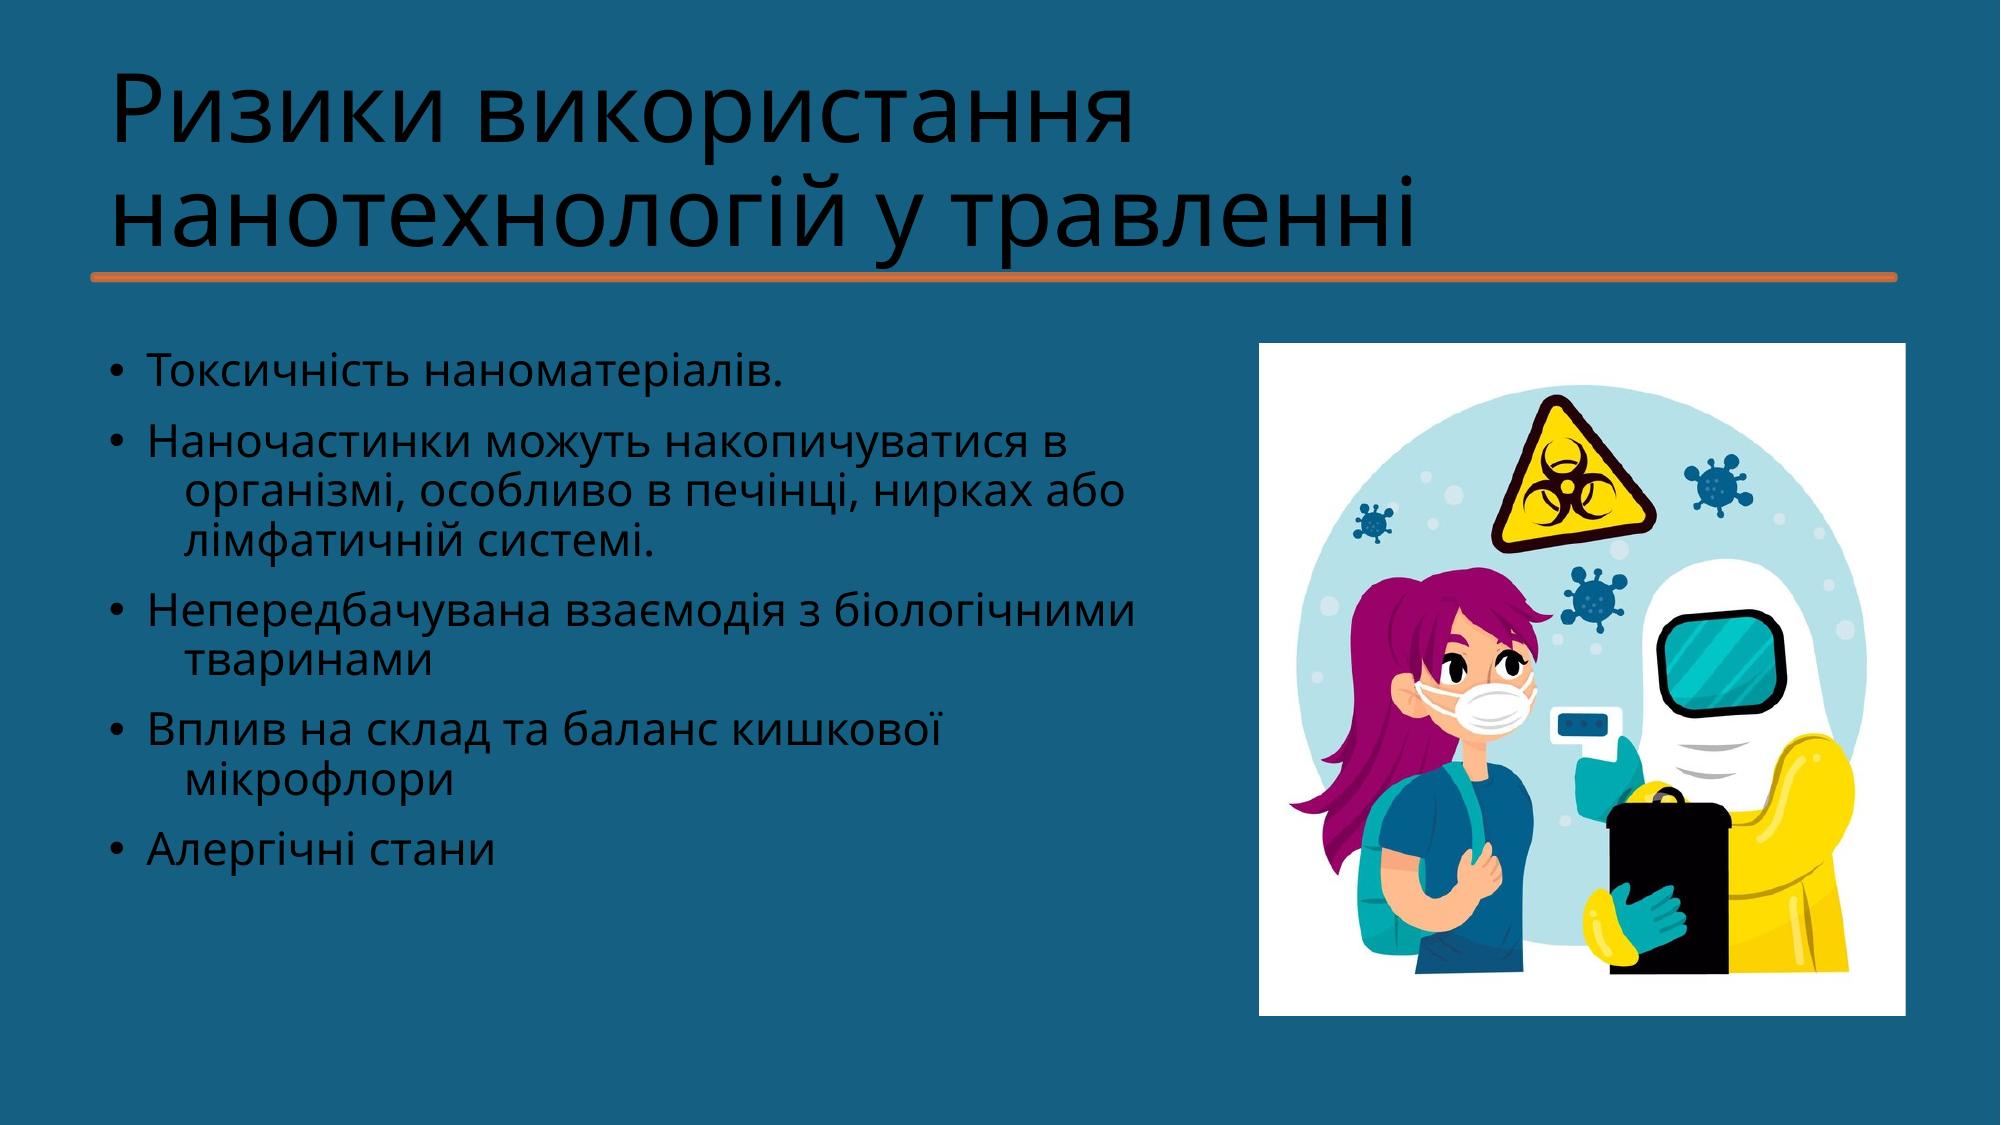

# Ризики використання нанотехнологій у травленні
Токсичність наноматеріалів.
Наночастинки можуть накопичуватися в організмі, особливо в печінці, нирках або лімфатичній системі.
Непередбачувана взаємодія з біологічними тваринами
Вплив на склад та баланс кишкової мікрофлори
Алергічні стани